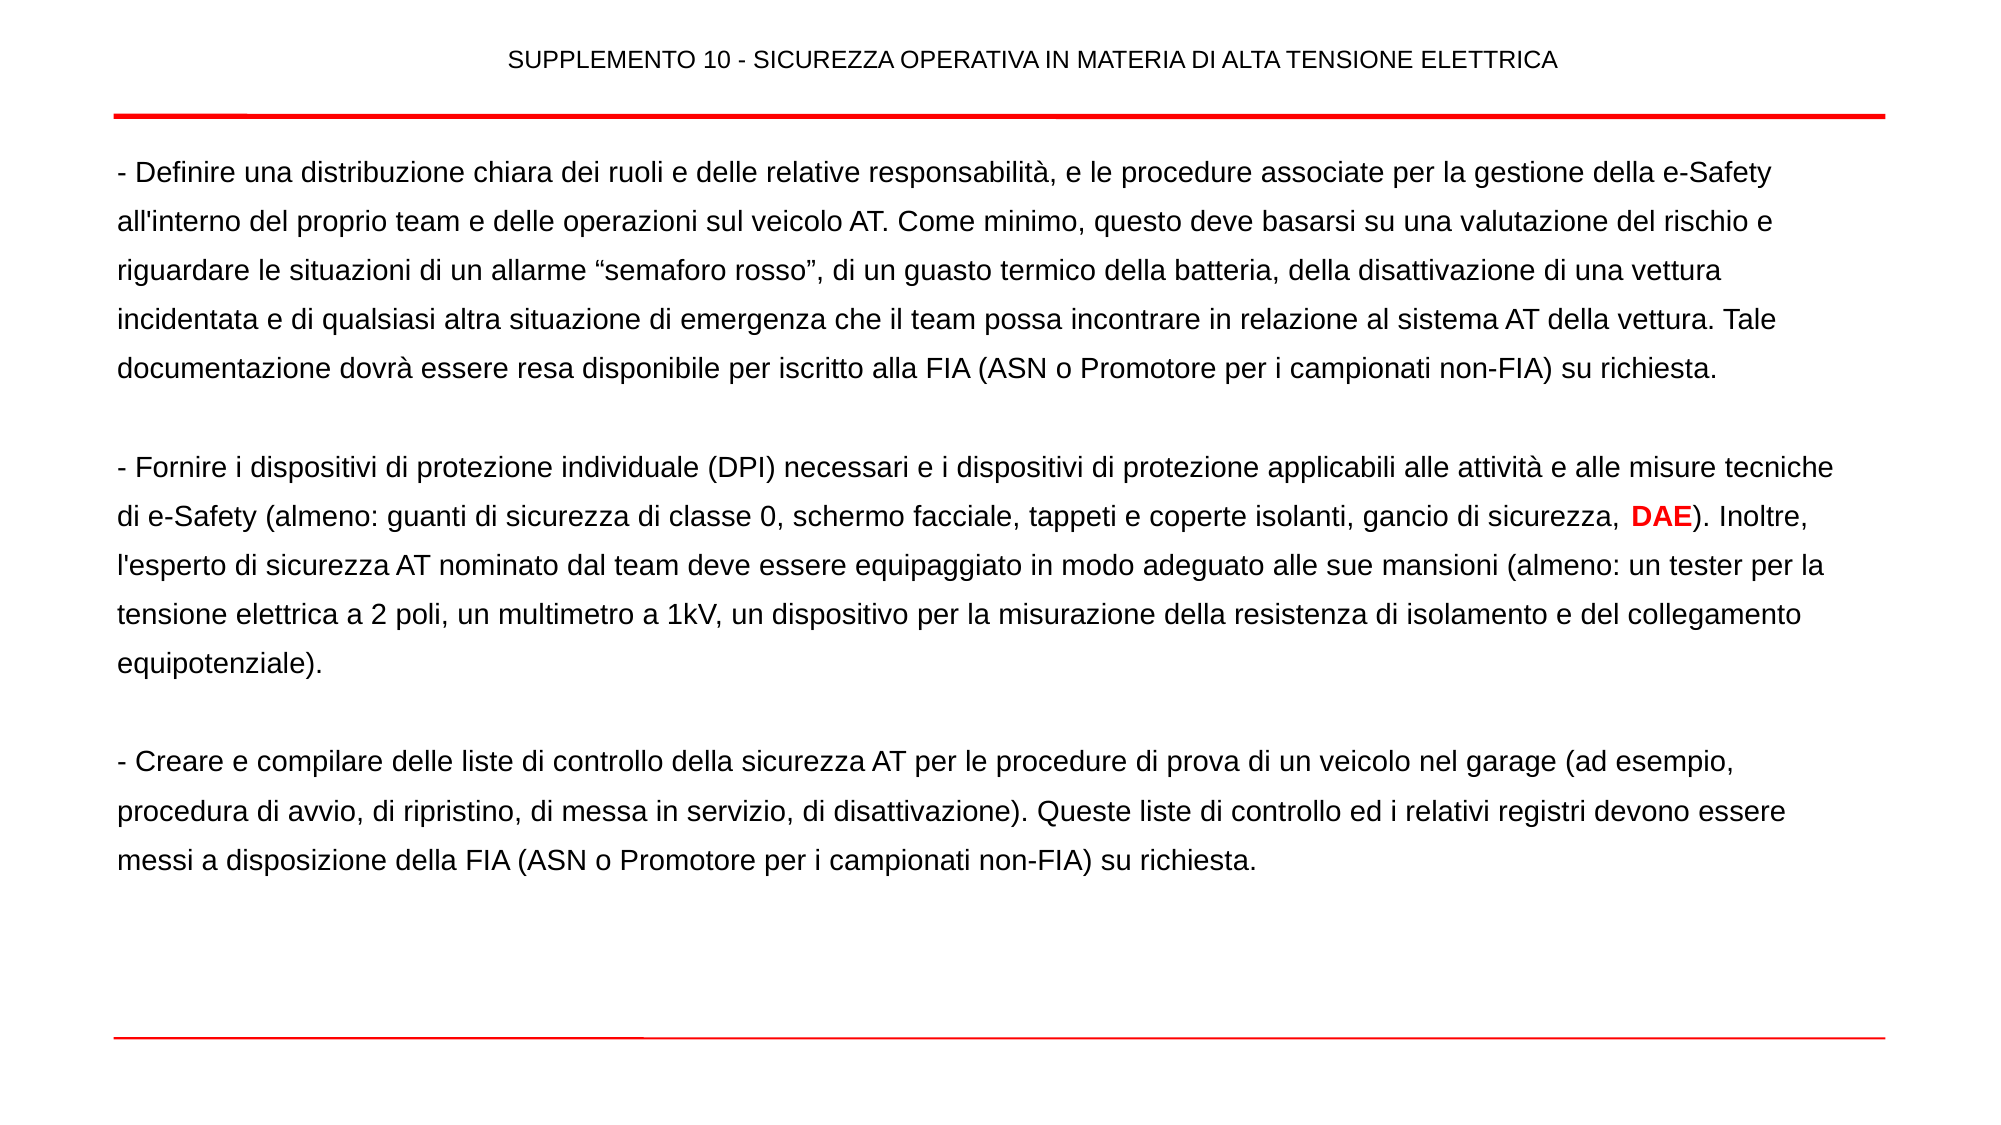

SUPPLEMENTO 10 - SICUREZZA OPERATIVA IN MATERIA DI ALTA TENSIONE ELETTRICA
- Definire una distribuzione chiara dei ruoli e delle relative responsabilità, e le procedure associate per la gestione della e-Safety all'interno del proprio team e delle operazioni sul veicolo AT. Come minimo, questo deve basarsi su una valutazione del rischio e riguardare le situazioni di un allarme “semaforo rosso”, di un guasto termico della batteria, della disattivazione di una vettura incidentata e di qualsiasi altra situazione di emergenza che il team possa incontrare in relazione al sistema AT della vettura. Tale documentazione dovrà essere resa disponibile per iscritto alla FIA (ASN o Promotore per i campionati non-FIA) su richiesta.
- Fornire i dispositivi di protezione individuale (DPI) necessari e i dispositivi di protezione applicabili alle attività e alle misure tecniche di e-Safety (almeno: guanti di sicurezza di classe 0, schermo facciale, tappeti e coperte isolanti, gancio di sicurezza, DAE). Inoltre, l'esperto di sicurezza AT nominato dal team deve essere equipaggiato in modo adeguato alle sue mansioni (almeno: un tester per la tensione elettrica a 2 poli, un multimetro a 1kV, un dispositivo per la misurazione della resistenza di isolamento e del collegamento equipotenziale).
- Creare e compilare delle liste di controllo della sicurezza AT per le procedure di prova di un veicolo nel garage (ad esempio, procedura di avvio, di ripristino, di messa in servizio, di disattivazione). Queste liste di controllo ed i relativi registri devono essere messi a disposizione della FIA (ASN o Promotore per i campionati non-FIA) su richiesta.